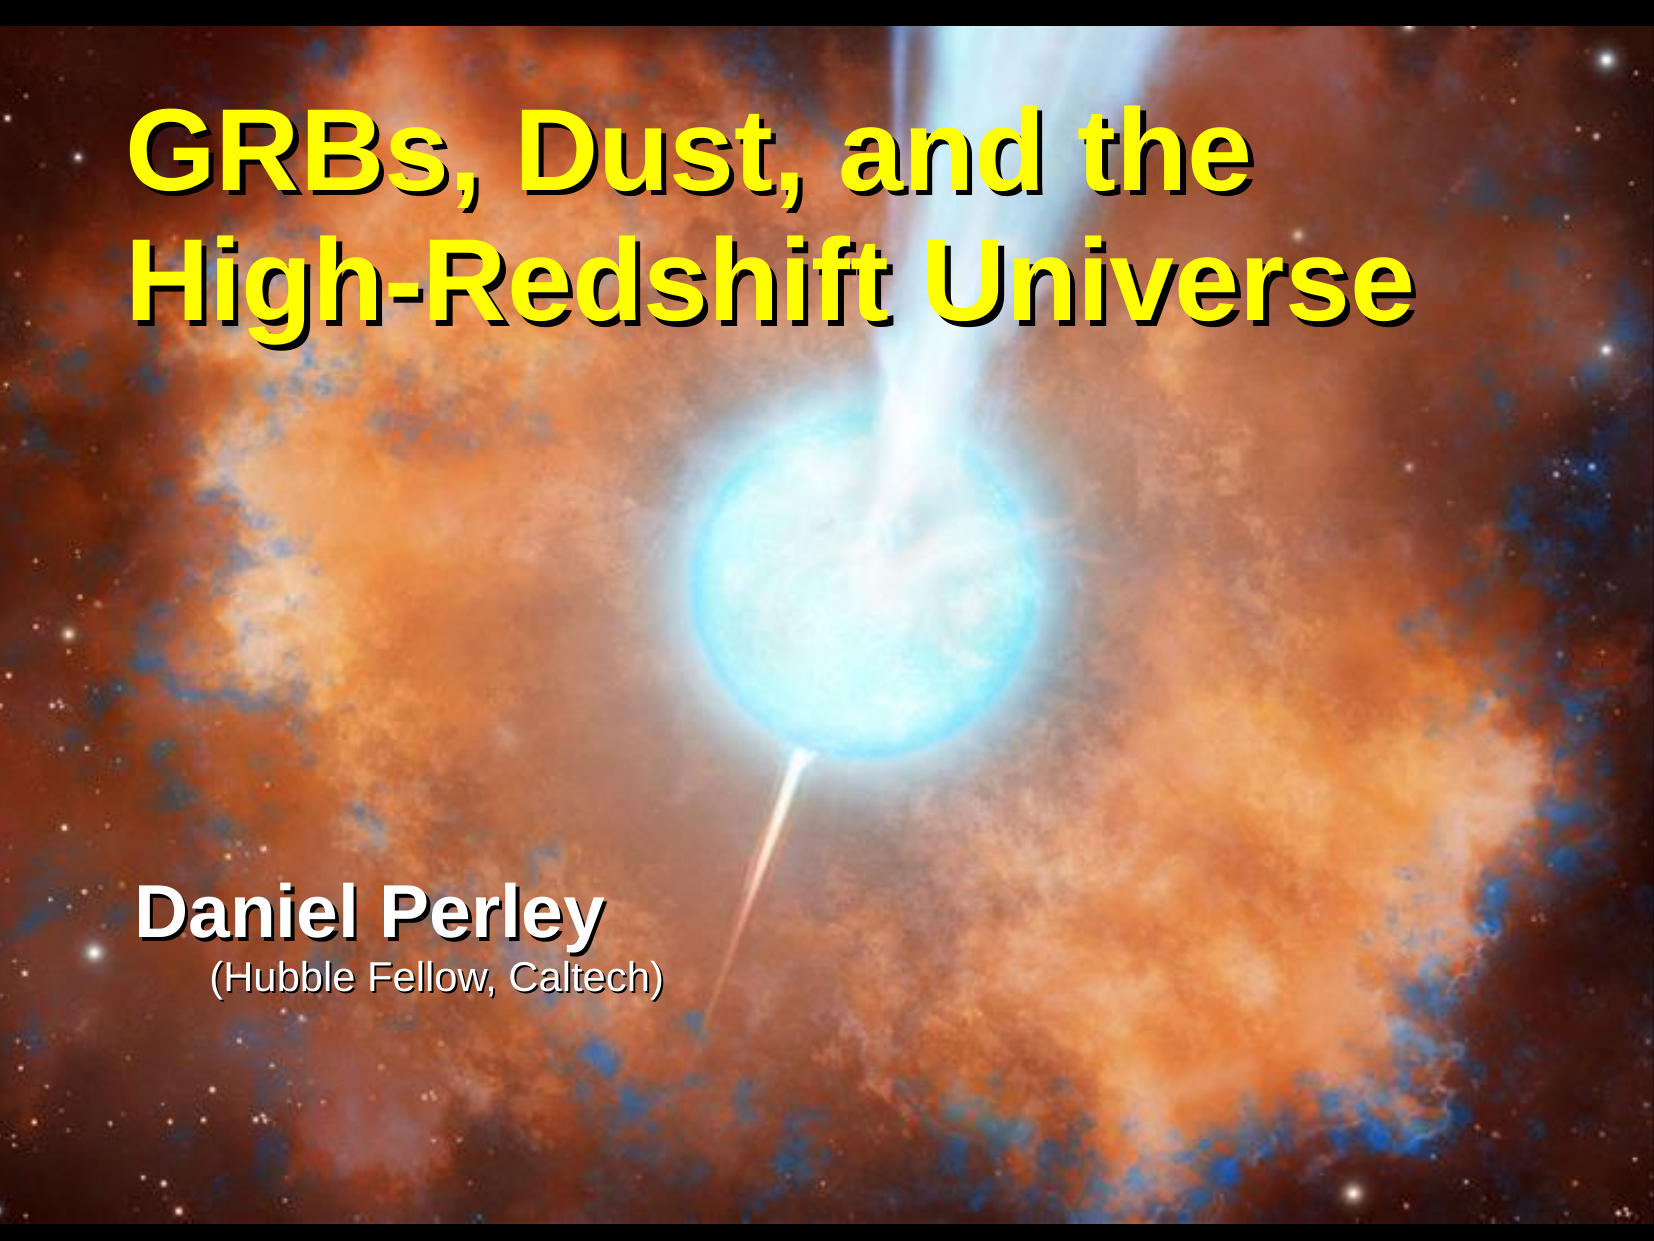

GRBs, Dust, and the High-Redshift Universe
Daniel Perley
	(Hubble Fellow, Caltech)